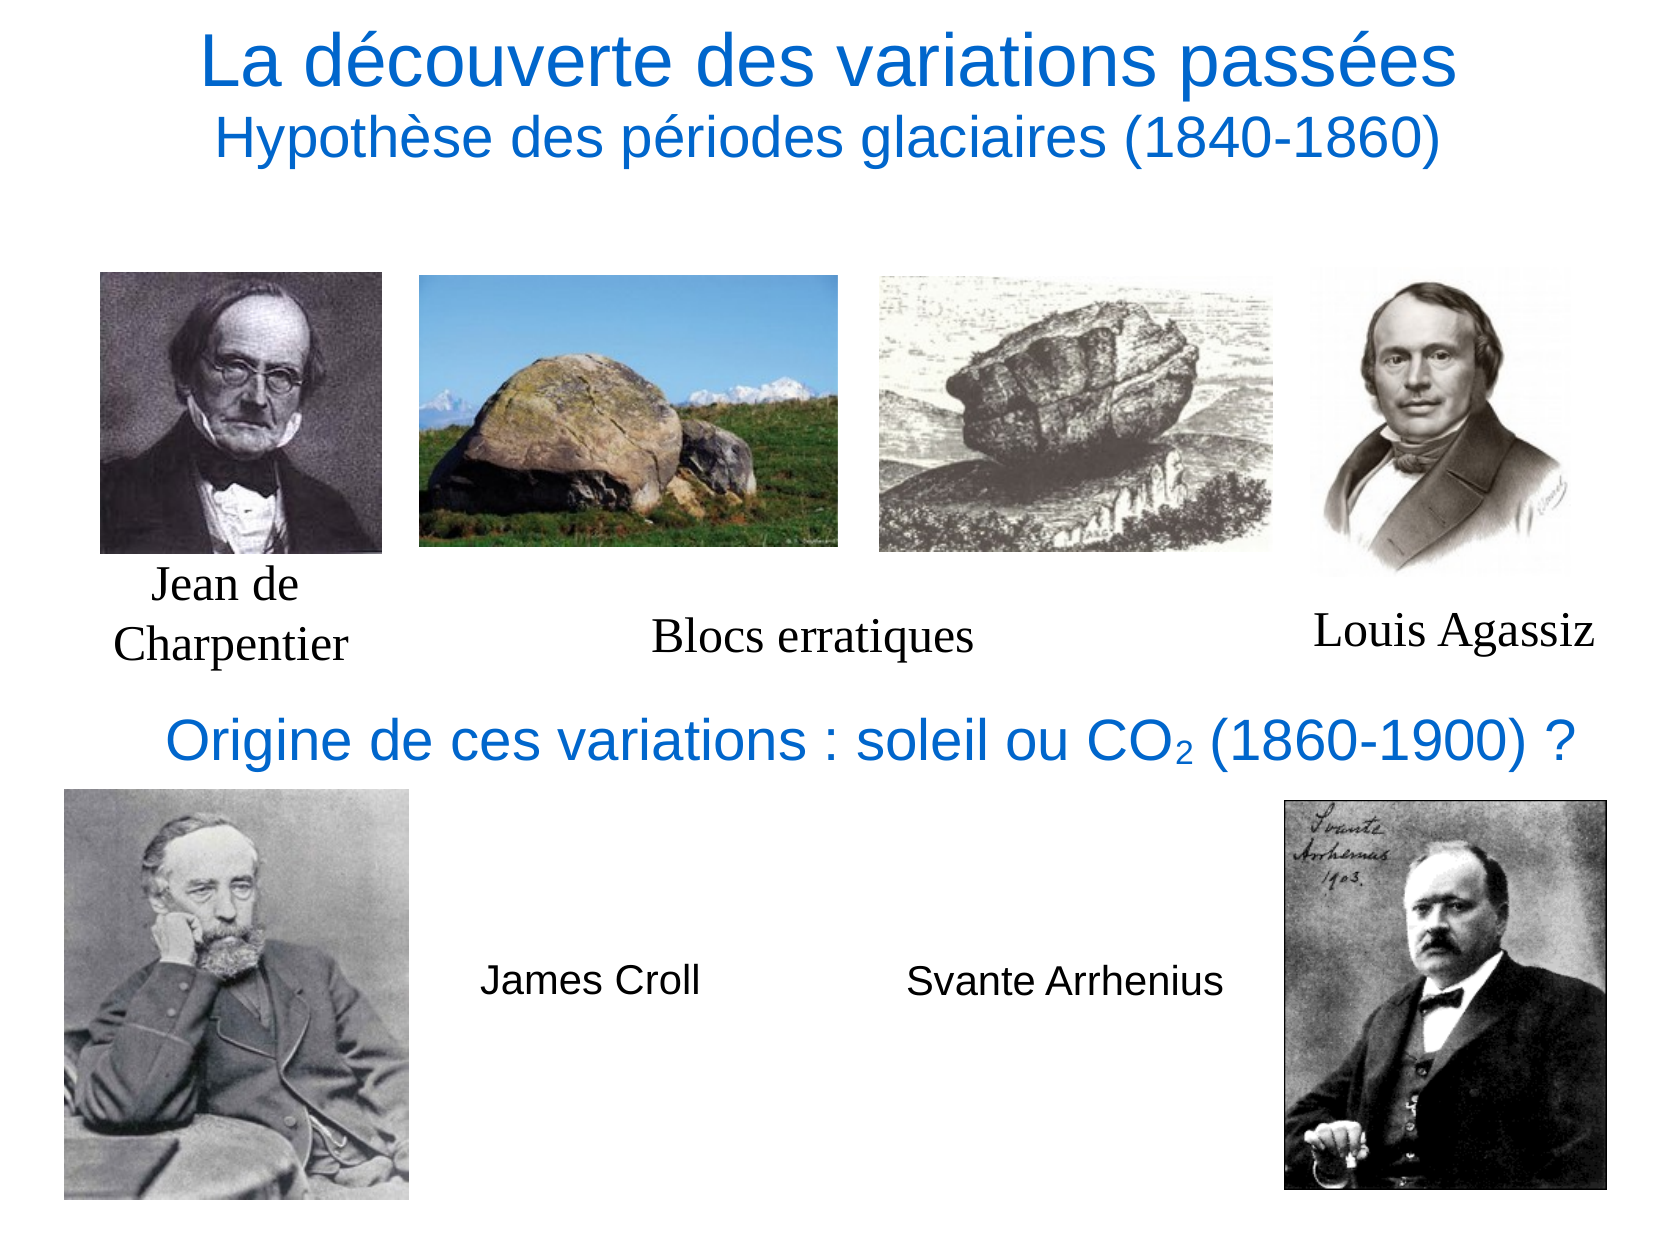

# La découverte des variations passées Hypothèse des périodes glaciaires (1840-1860)
Jean de
Charpentier
Louis Agassiz
Blocs erratiques
Origine de ces variations : soleil ou CO2 (1860-1900) ?
James Croll
Svante Arrhenius